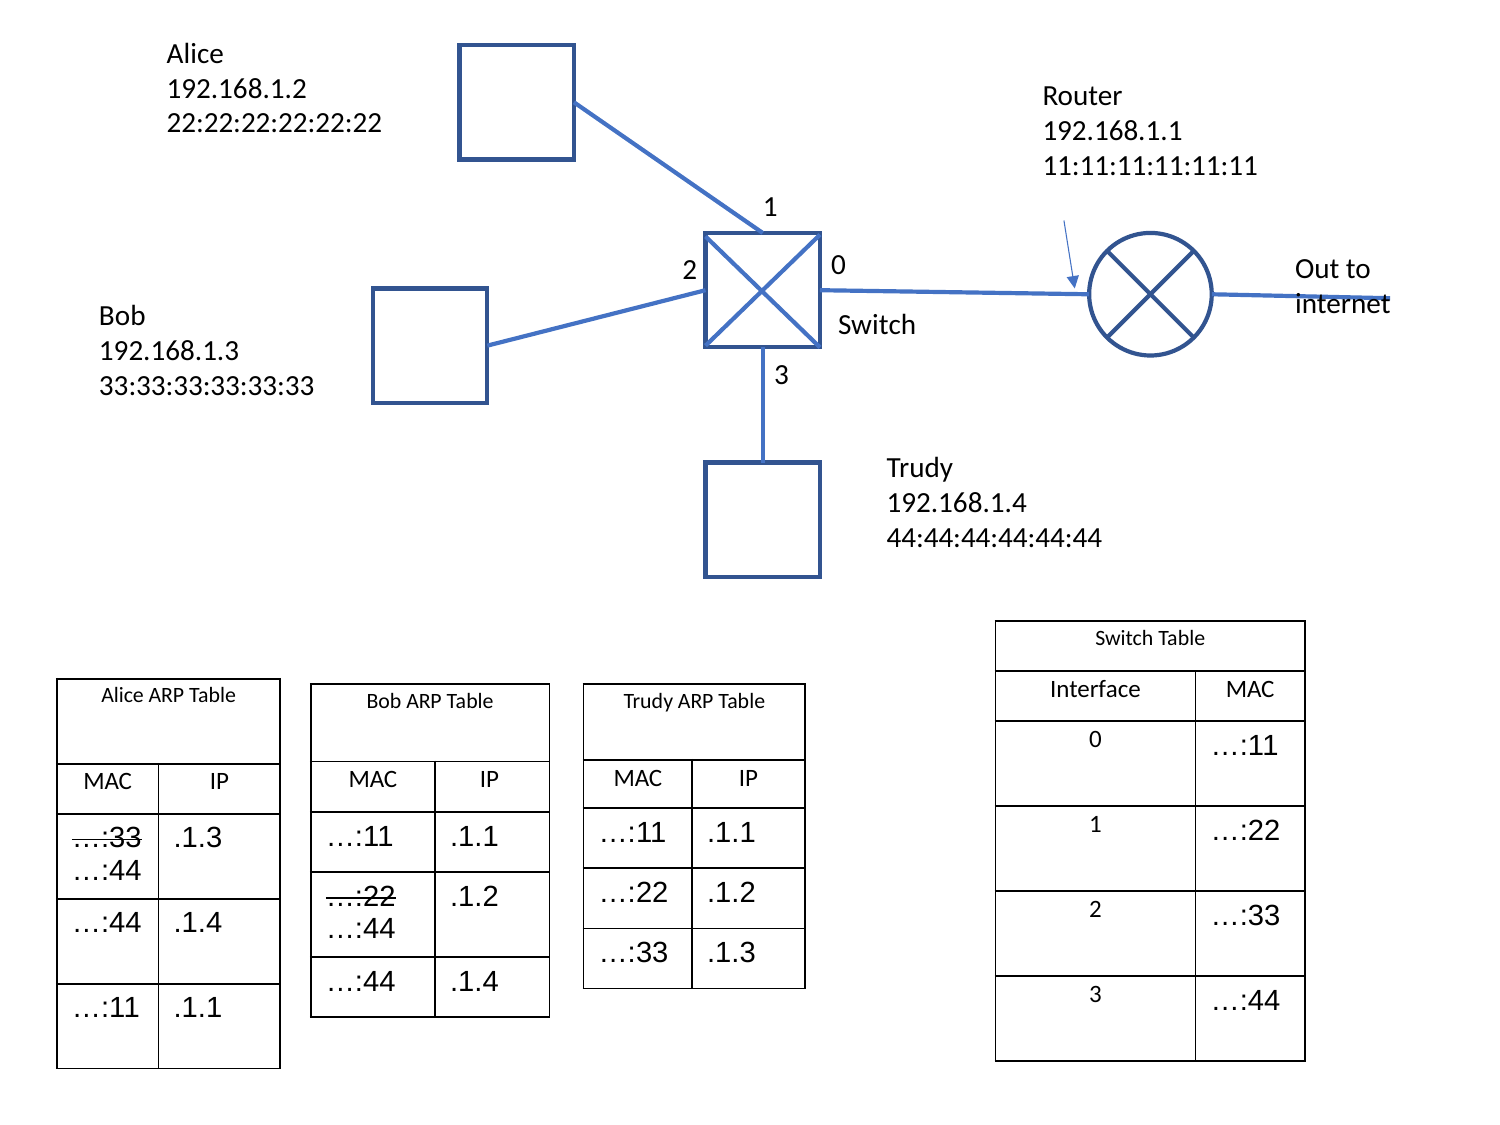

Alice
192.168.1.2
22:22:22:22:22:22
Router
192.168.1.1
11:11:11:11:11:11
1
0
Out to internet
2
Bob
192.168.1.3
33:33:33:33:33:33
Switch
3
Trudy
192.168.1.4
44:44:44:44:44:44
| Switch Table | |
| --- | --- |
| Interface | MAC |
| 0 | …:11 |
| 1 | …:22 |
| 2 | …:33 |
| 3 | …:44 |
| Alice ARP Table | |
| --- | --- |
| MAC | IP |
| …:33 …:44 | .1.3 |
| …:44 | .1.4 |
| …:11 | .1.1 |
| Bob ARP Table | |
| --- | --- |
| MAC | IP |
| …:11 | .1.1 |
| …:22 …:44 | .1.2 |
| …:44 | .1.4 |
| Trudy ARP Table | |
| --- | --- |
| MAC | IP |
| …:11 | .1.1 |
| …:22 | .1.2 |
| …:33 | .1.3 |